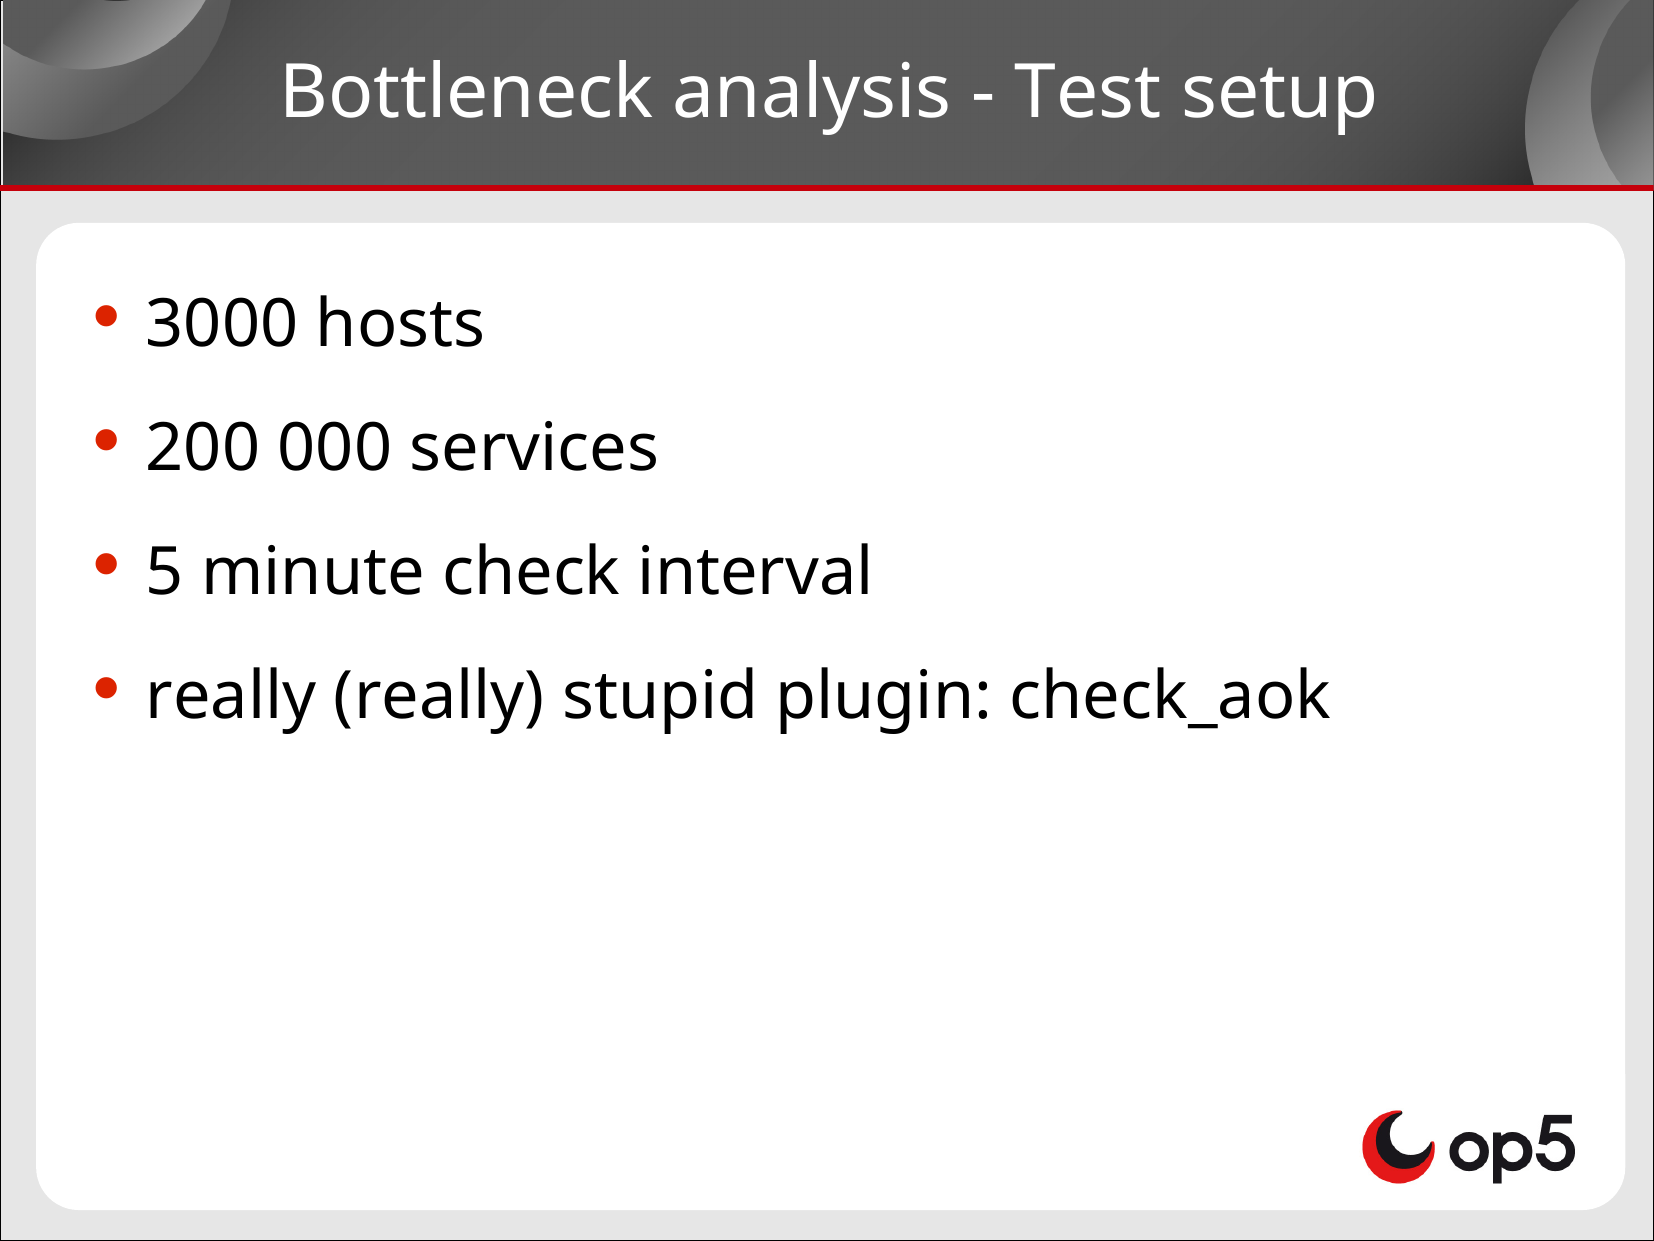

# Bottleneck analysis - Test setup
3000 hosts
200 000 services
5 minute check interval
really (really) stupid plugin: check_aok